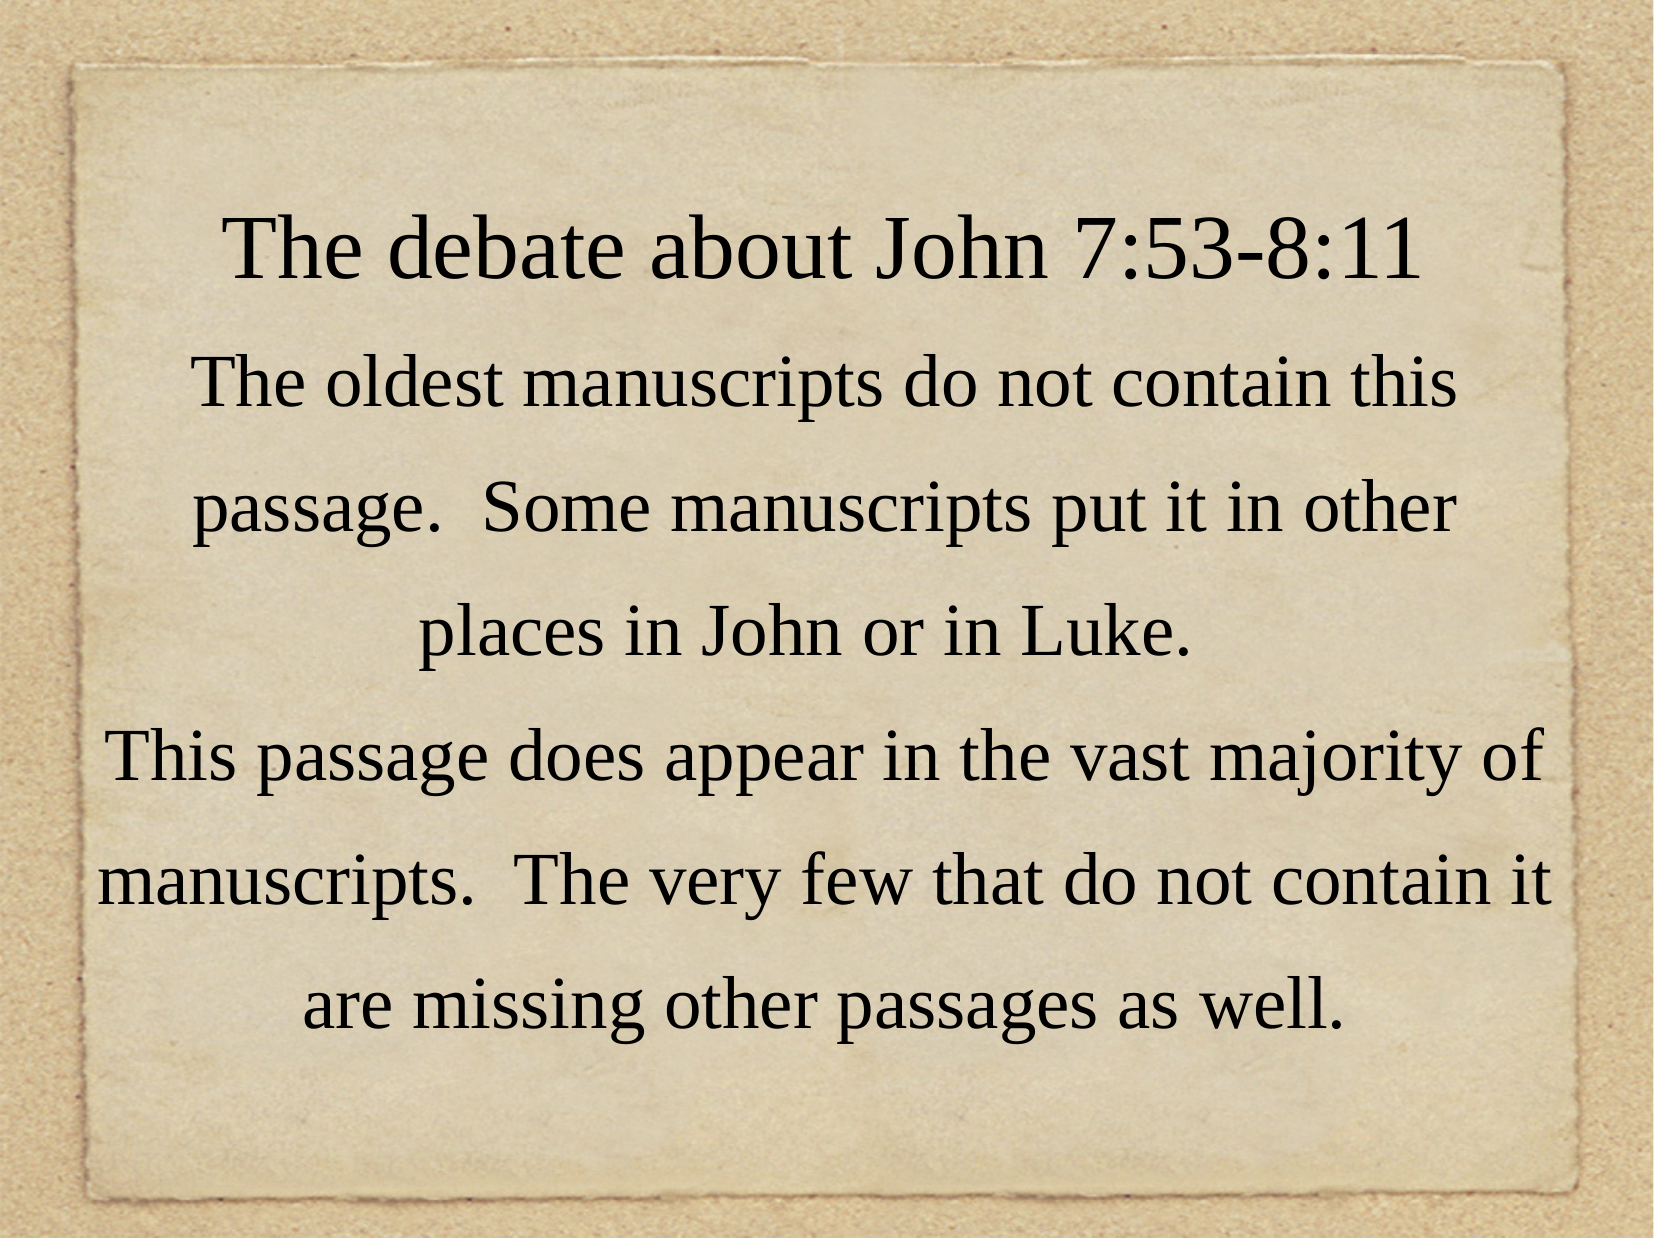

The debate about John 7:53-8:11
The oldest manuscripts do not contain this passage. Some manuscripts put it in other places in John or in Luke.
This passage does appear in the vast majority of manuscripts. The very few that do not contain it are missing other passages as well.